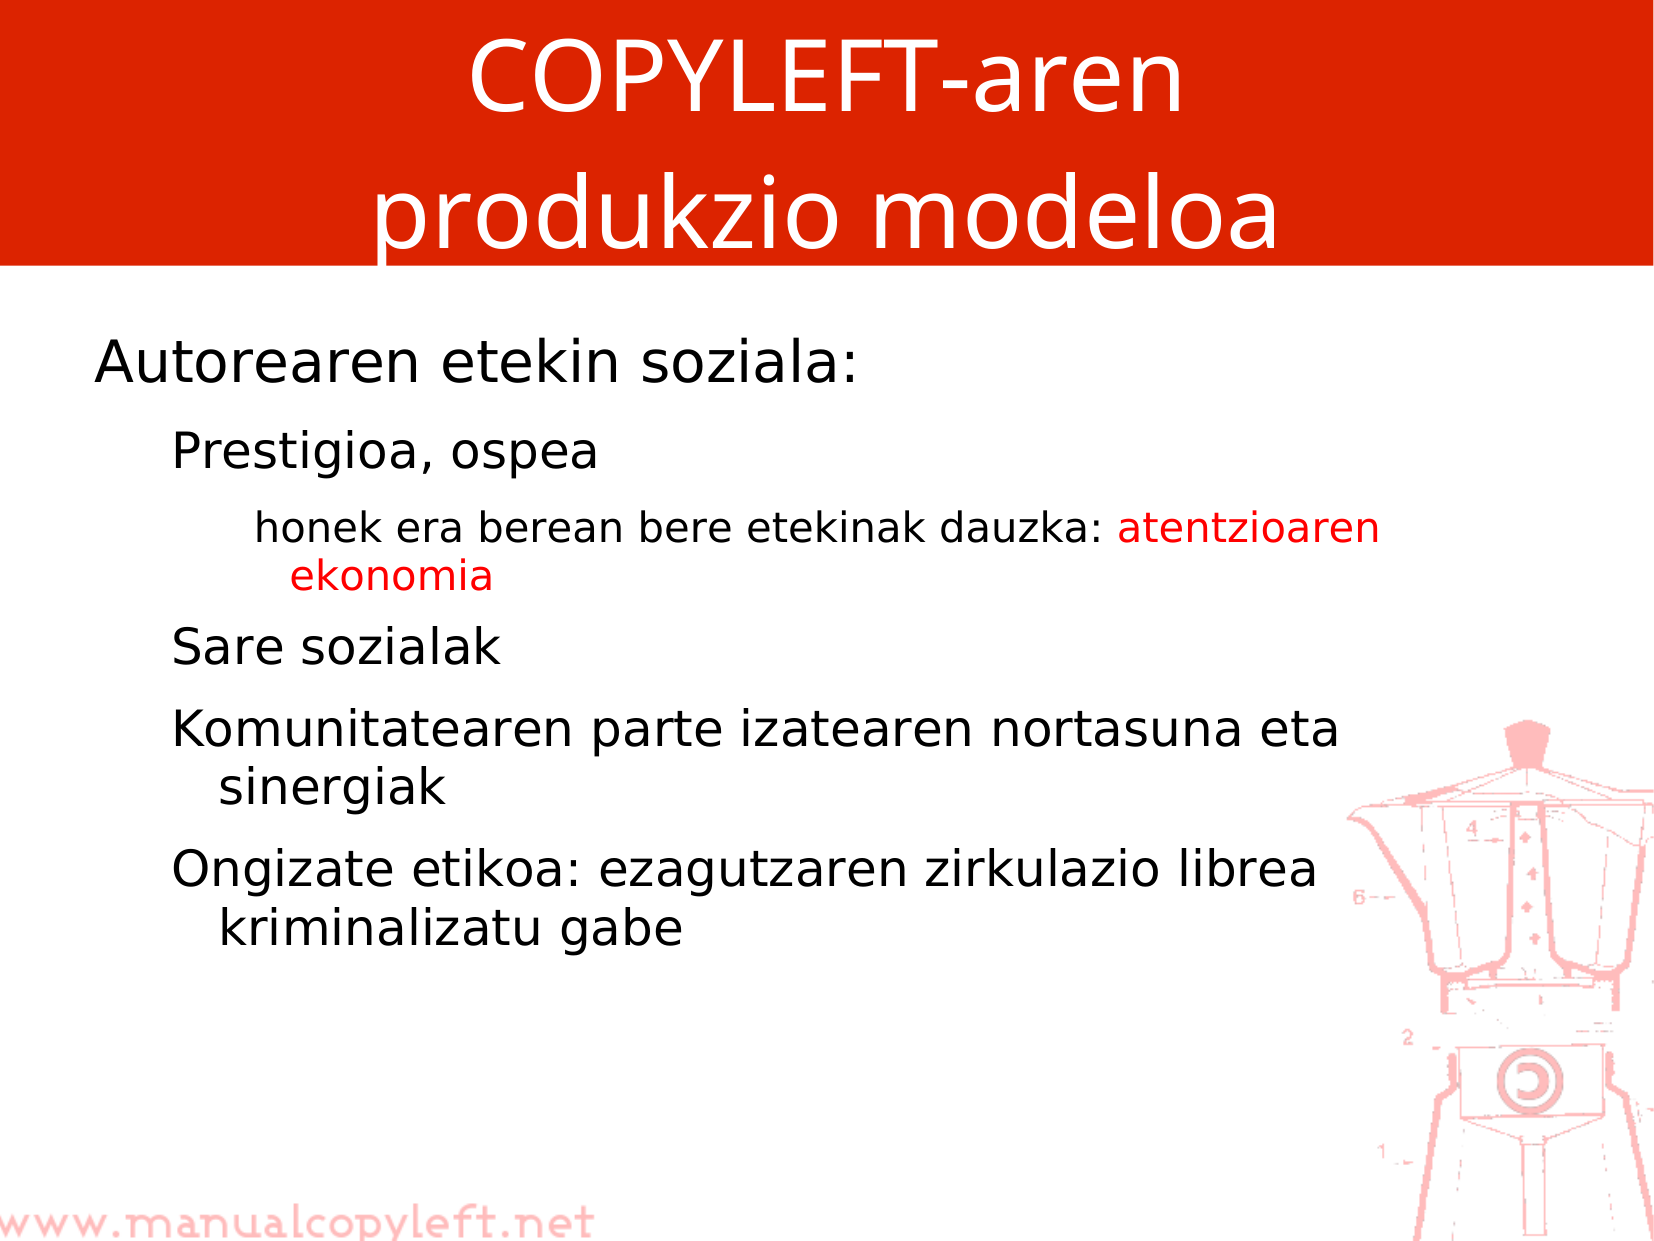

# COPYLEFT-aren produkzio modeloa
Autorearen etekin soziala:
Prestigioa, ospea
honek era berean bere etekinak dauzka: atentzioaren ekonomia
Sare sozialak
Komunitatearen parte izatearen nortasuna eta sinergiak
Ongizate etikoa: ezagutzaren zirkulazio librea kriminalizatu gabe